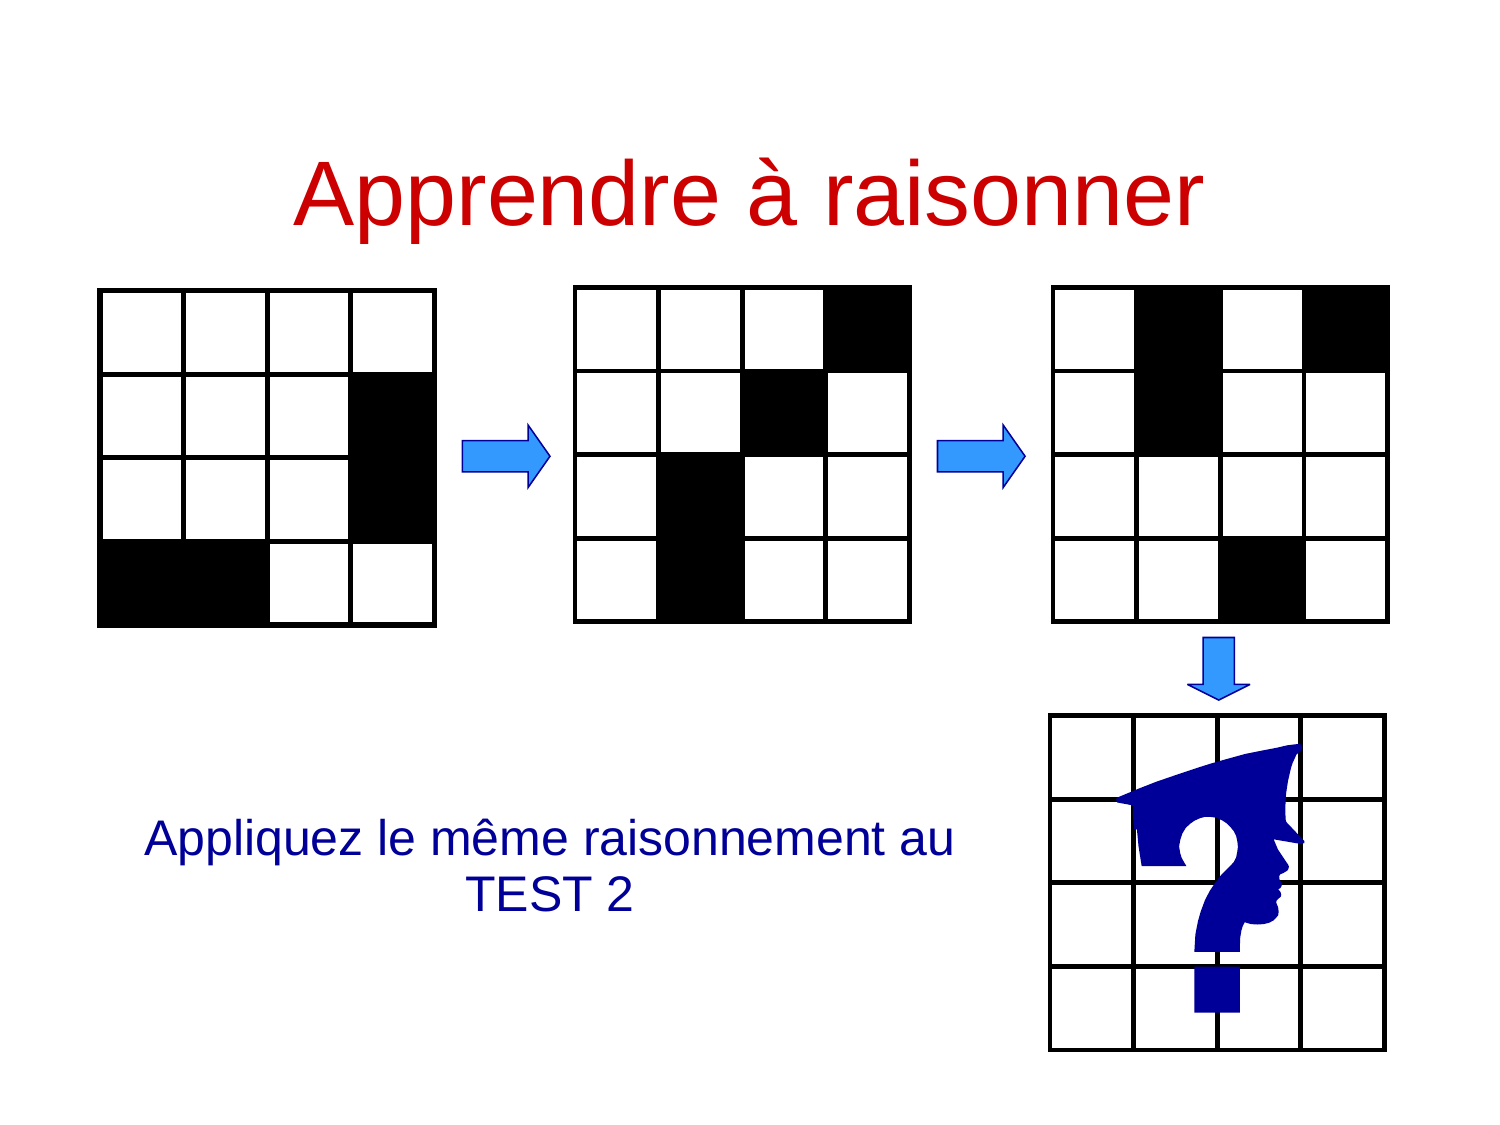

# Apprendre à raisonner
Appliquez le même raisonnement au TEST 2